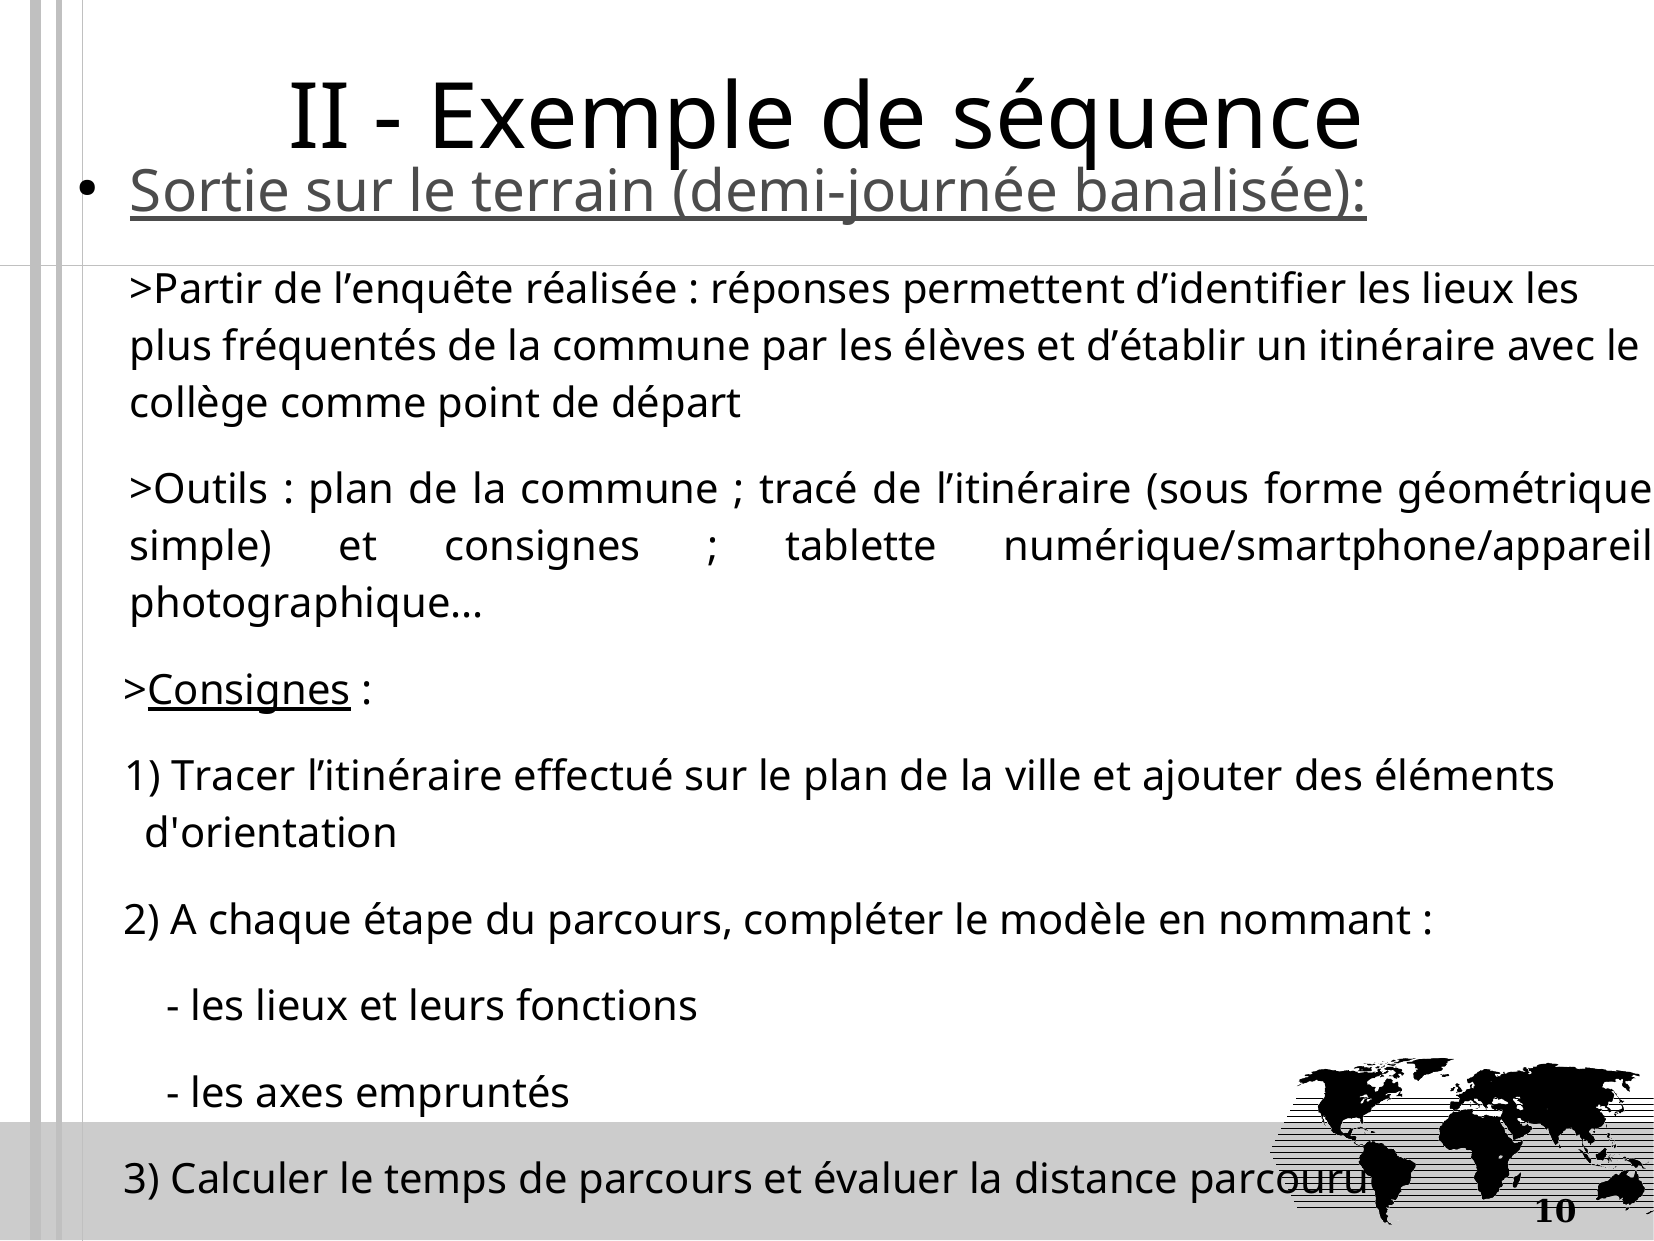

# II - Exemple de séquence
Sortie sur le terrain (demi-journée banalisée):
>Partir de l’enquête réalisée : réponses permettent d’identifier les lieux les plus fréquentés de la commune par les élèves et d’établir un itinéraire avec le collège comme point de départ
>Outils : plan de la commune ; tracé de l’itinéraire (sous forme géométrique simple) et consignes ; tablette numérique/smartphone/appareil photographique...
 >Consignes :
 1) Tracer l’itinéraire effectué sur le plan de la ville et ajouter des éléments d'orientation
 2) A chaque étape du parcours, compléter le modèle en nommant :
 - les lieux et leurs fonctions
 - les axes empruntés
 3) Calculer le temps de parcours et évaluer la distance parcourue
 4) Prendre des photos à chaque étape
10